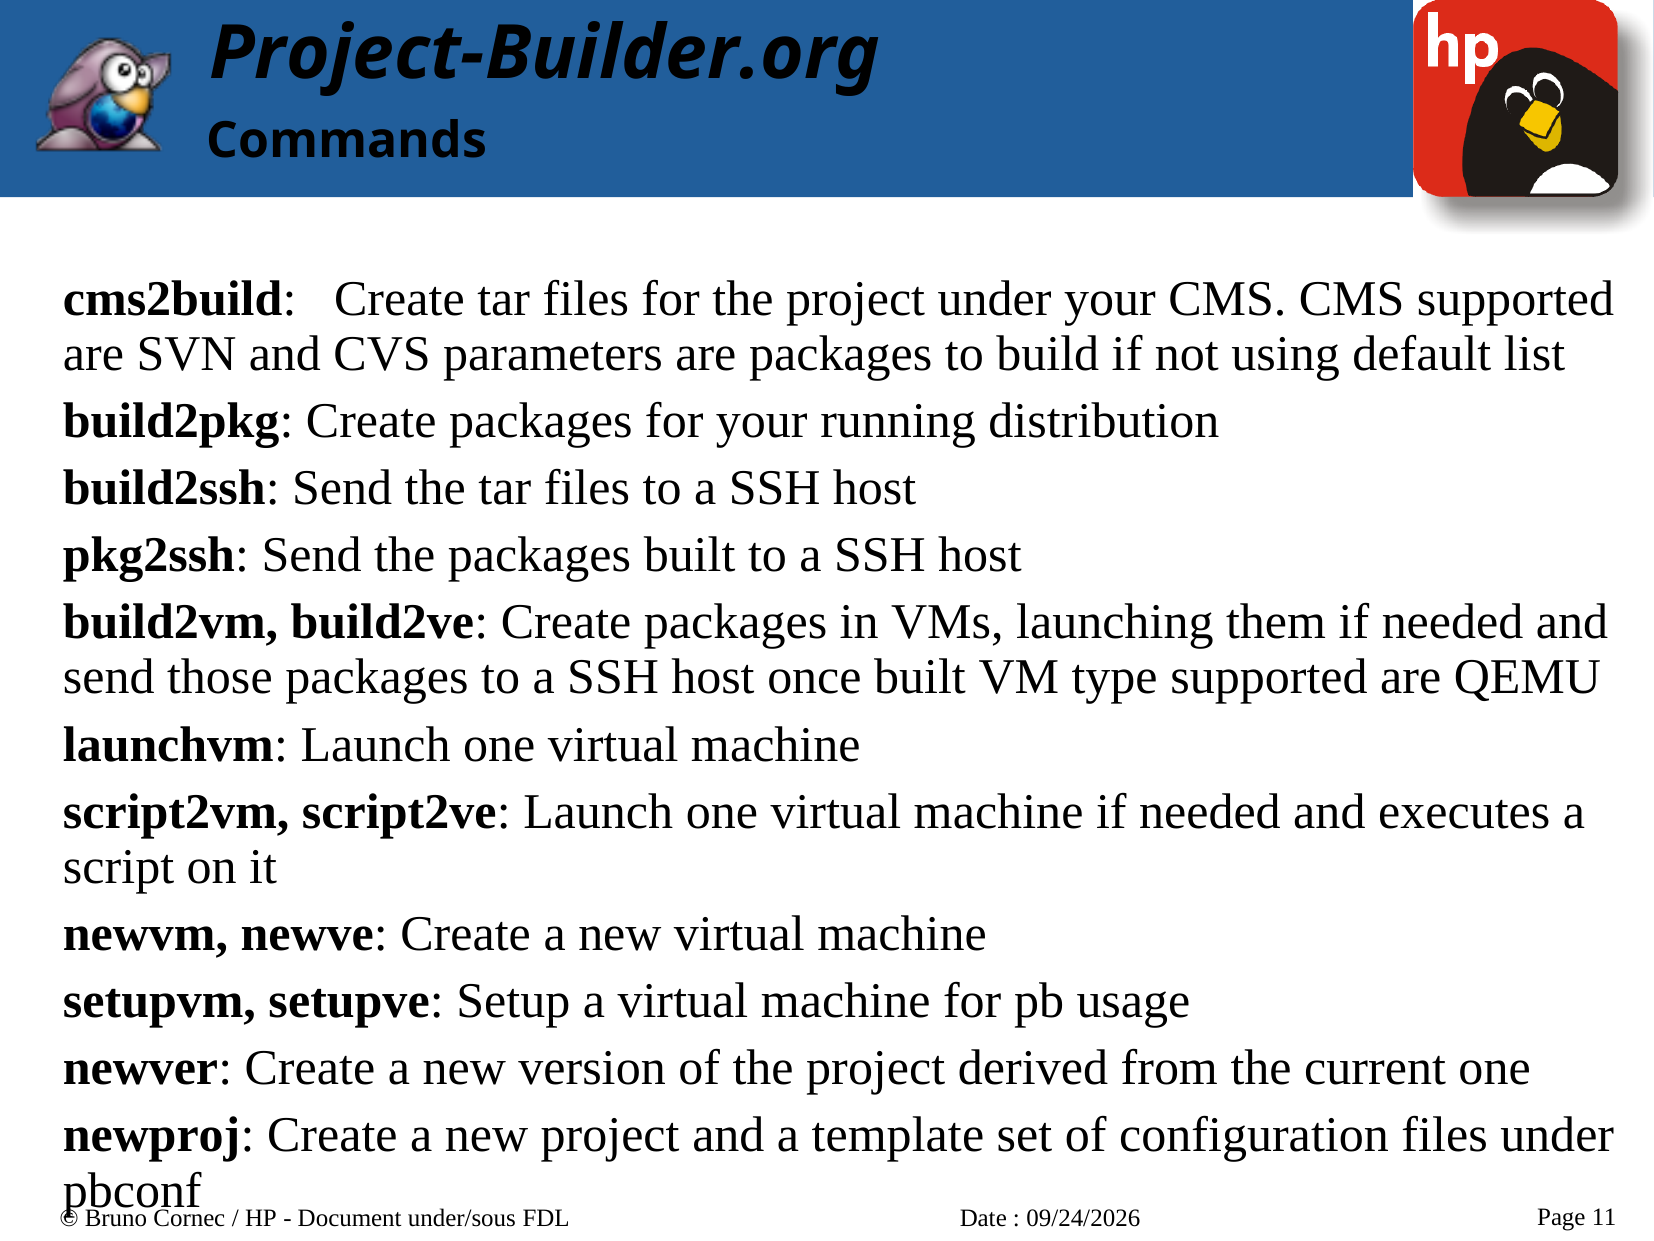

# Commands
cms2build: Create tar files for the project under your CMS. CMS supported are SVN and CVS parameters are packages to build if not using default list
build2pkg: Create packages for your running distribution
build2ssh: Send the tar files to a SSH host
pkg2ssh: Send the packages built to a SSH host
build2vm, build2ve: Create packages in VMs, launching them if needed and send those packages to a SSH host once built VM type supported are QEMU
launchvm: Launch one virtual machine
script2vm, script2ve: Launch one virtual machine if needed and executes a script on it
newvm, newve: Create a new virtual machine
setupvm, setupve: Setup a virtual machine for pb usage
newver: Create a new version of the project derived from the current one
newproj: Create a new project and a template set of configuration files under pbconf